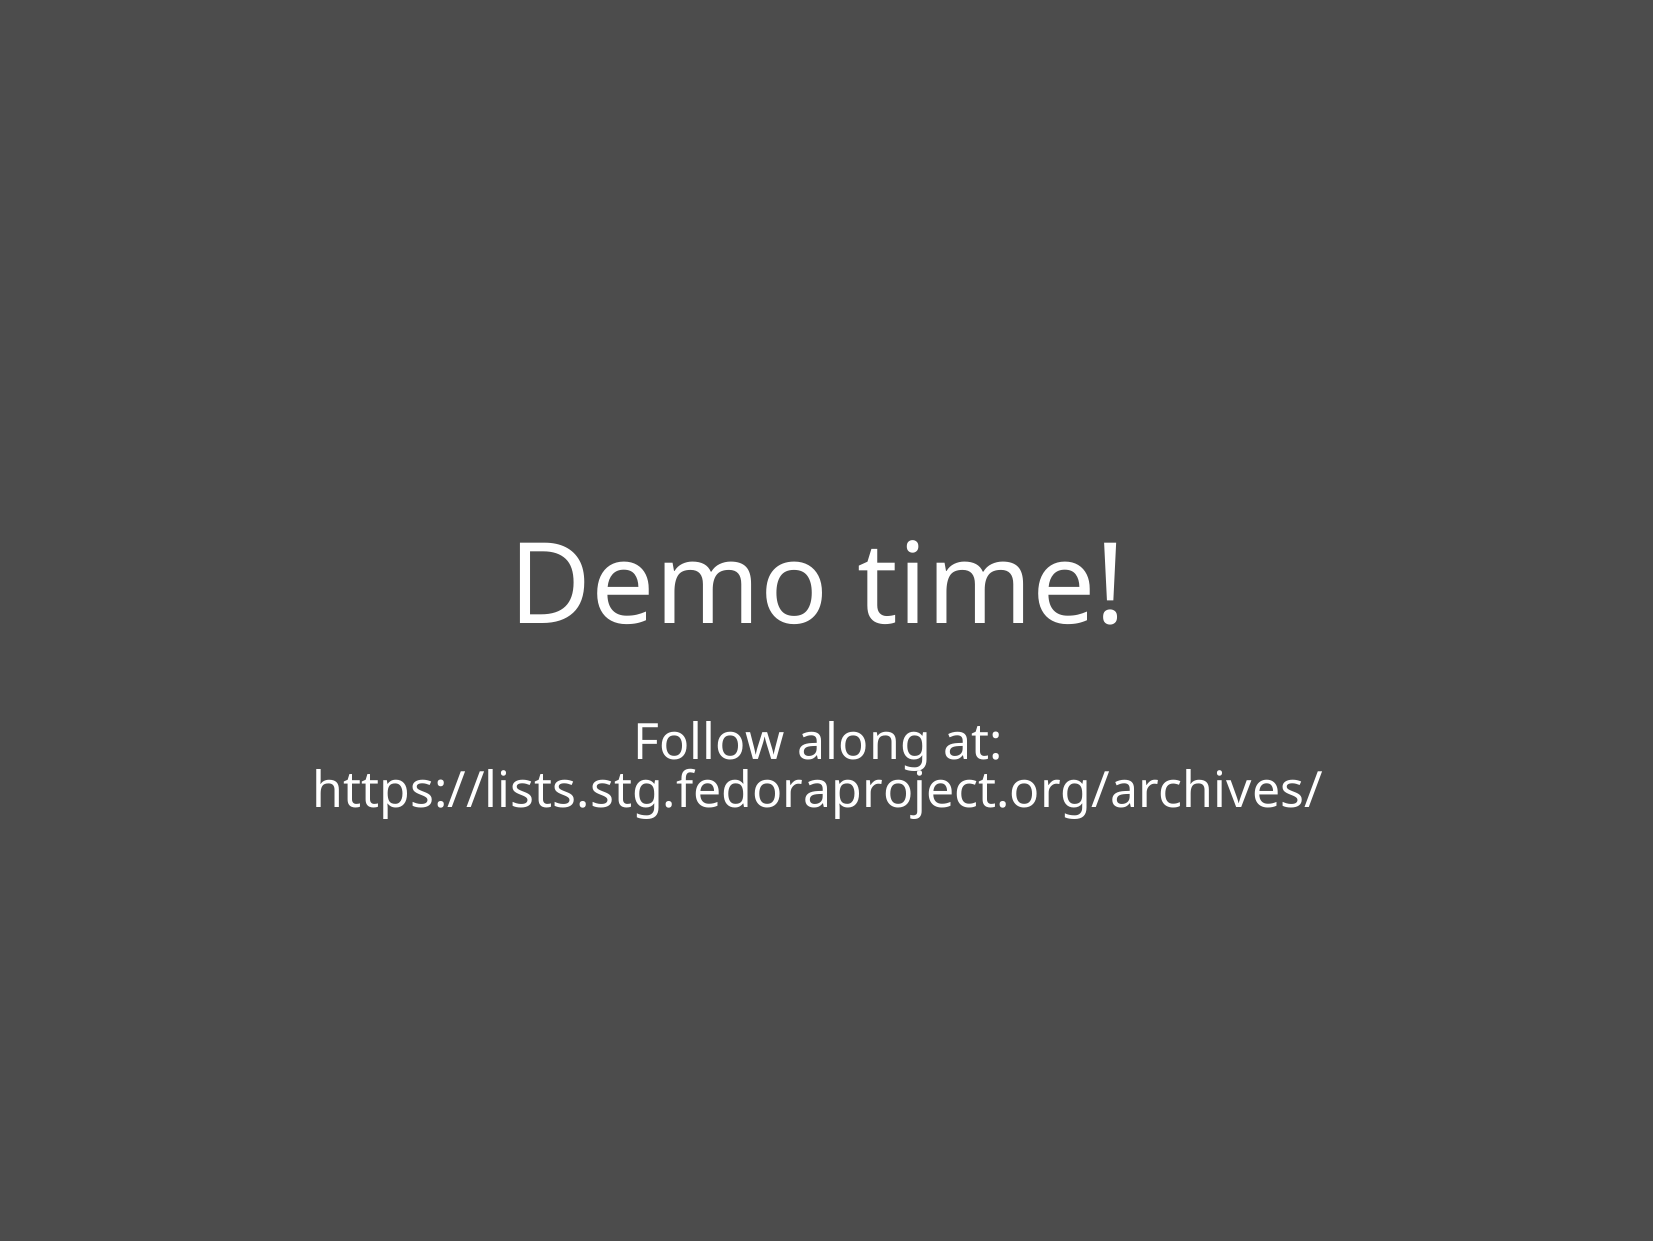

# Demo time!
Follow along at:
https://lists.stg.fedoraproject.org/archives/